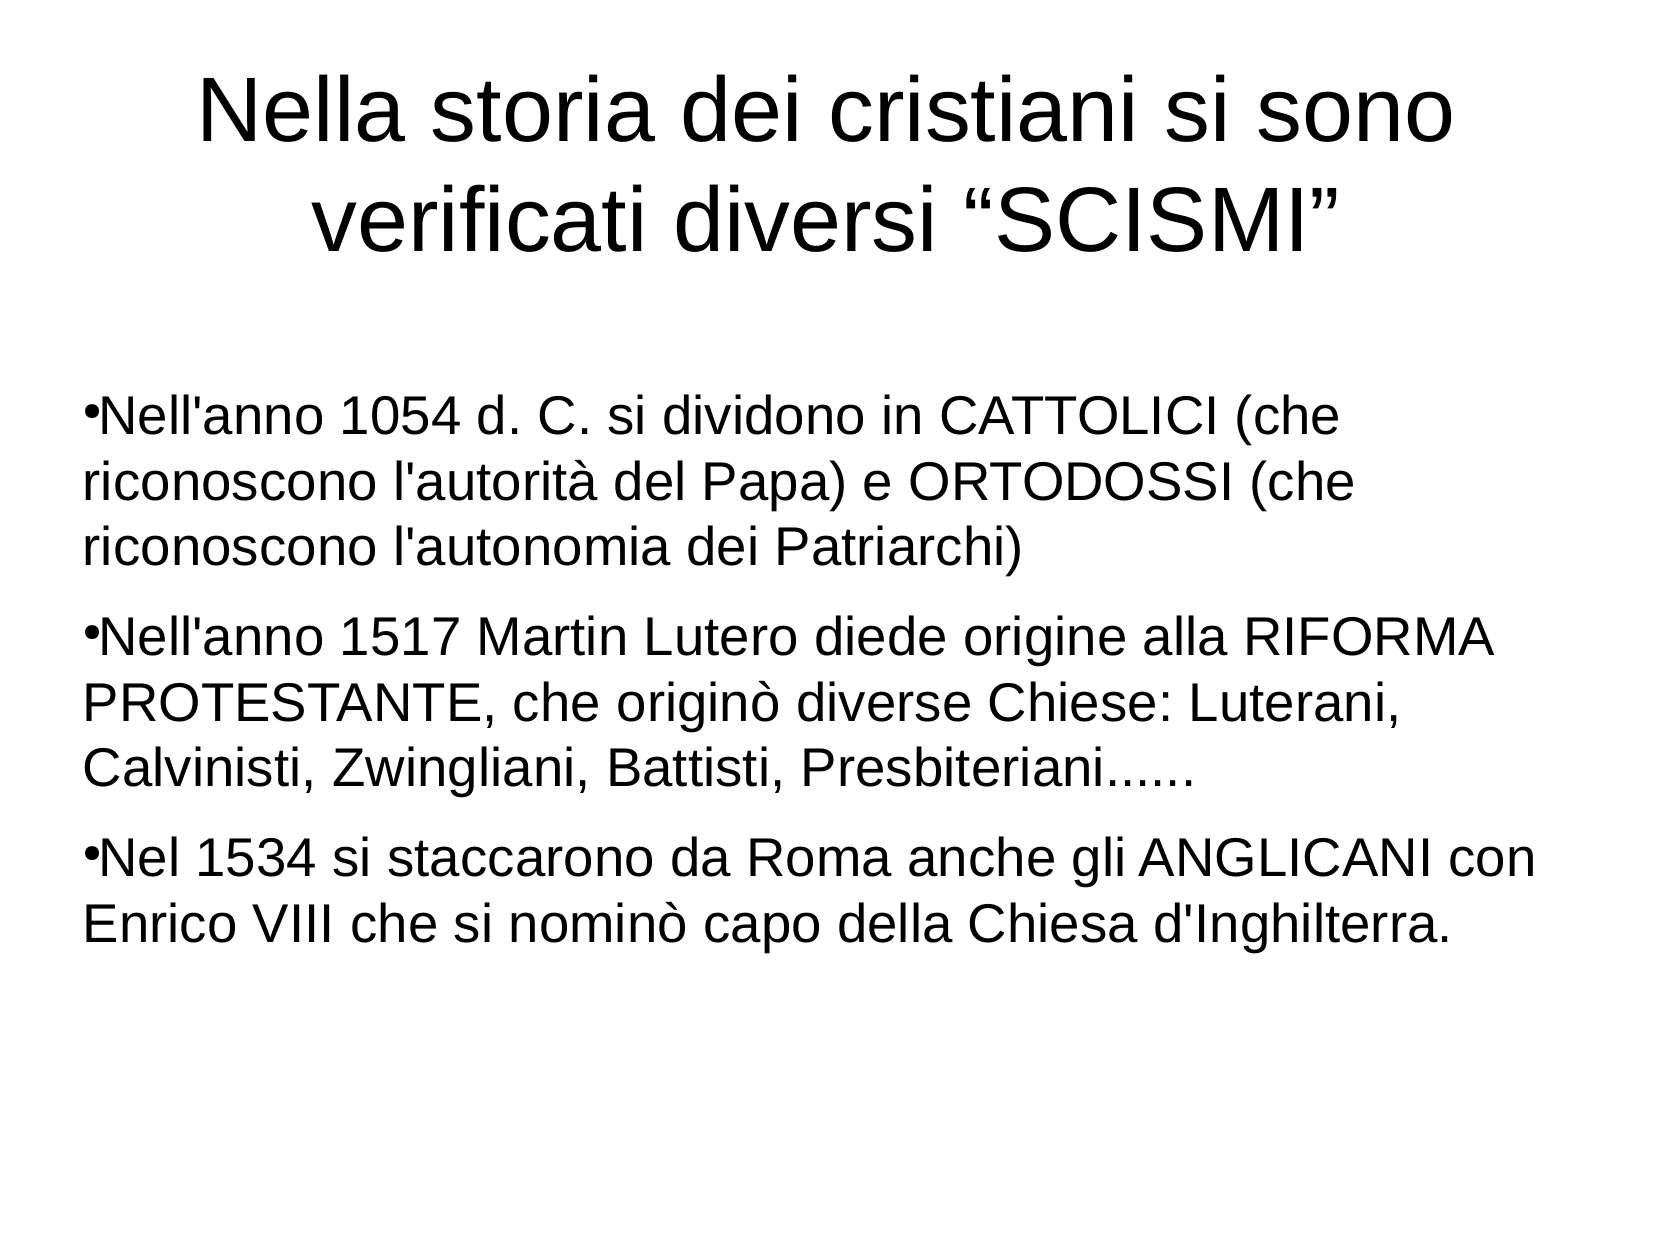

# Nella storia dei cristiani si sono verificati diversi “SCISMI”
Nell'anno 1054 d. C. si dividono in CATTOLICI (che riconoscono l'autorità del Papa) e ORTODOSSI (che riconoscono l'autonomia dei Patriarchi)
Nell'anno 1517 Martin Lutero diede origine alla RIFORMA PROTESTANTE, che originò diverse Chiese: Luterani, Calvinisti, Zwingliani, Battisti, Presbiteriani......
Nel 1534 si staccarono da Roma anche gli ANGLICANI con Enrico VIII che si nominò capo della Chiesa d'Inghilterra.